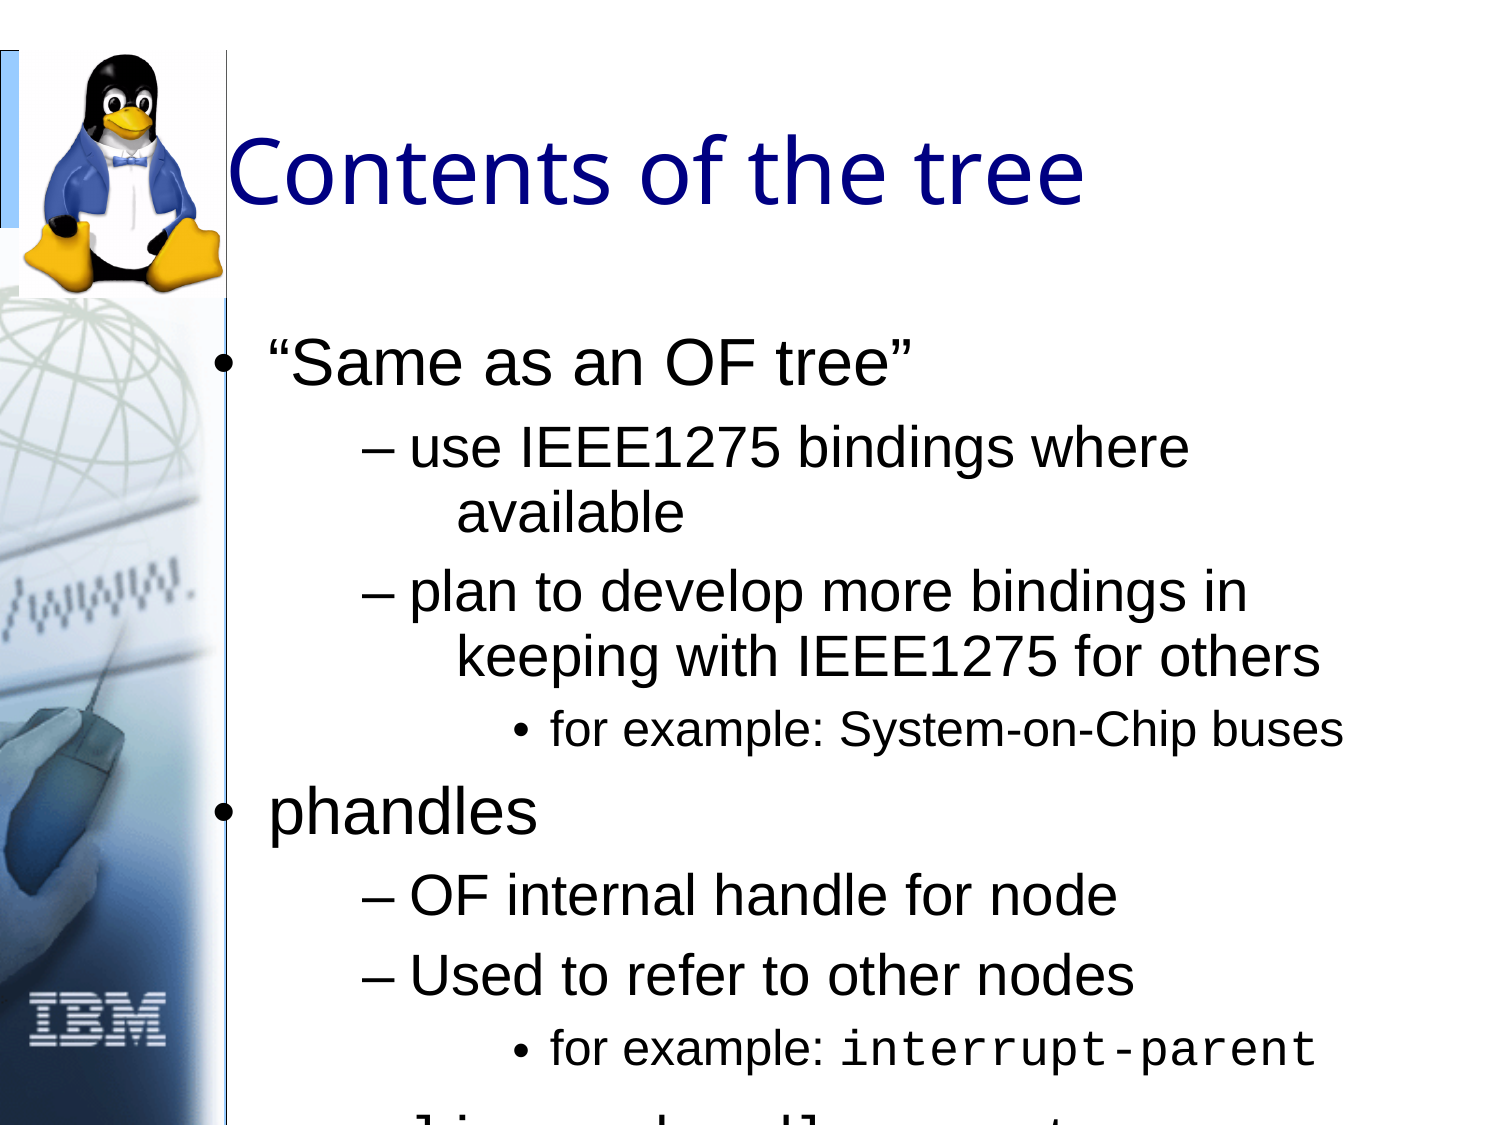

# Contents of the tree
“Same as an OF tree”
use IEEE1275 bindings where available
plan to develop more bindings in keeping with IEEE1275 for others
for example: System-on-Chip buses
phandles
OF internal handle for node
Used to refer to other nodes
for example: interrupt-parent
linux,phandle property